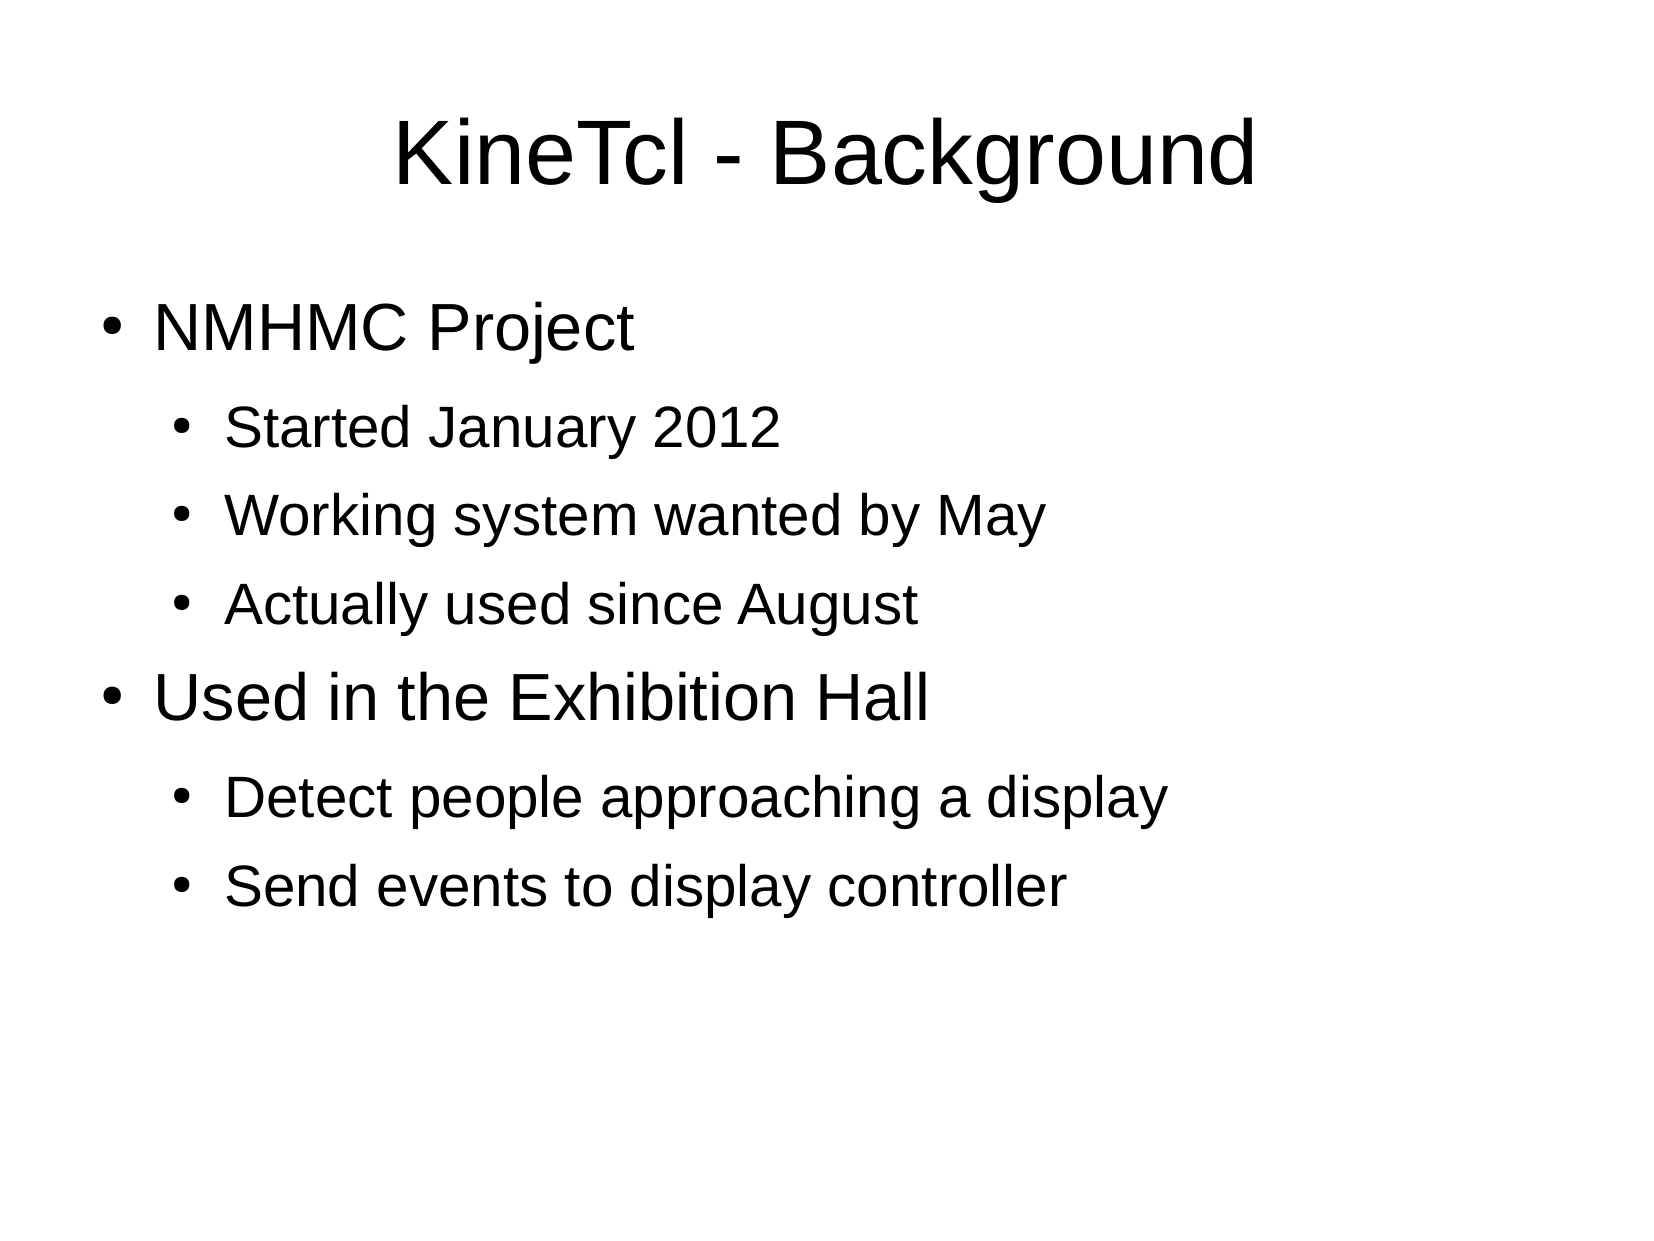

# KineTcl - Background
NMHMC Project
Started January 2012
Working system wanted by May
Actually used since August
Used in the Exhibition Hall
Detect people approaching a display
Send events to display controller